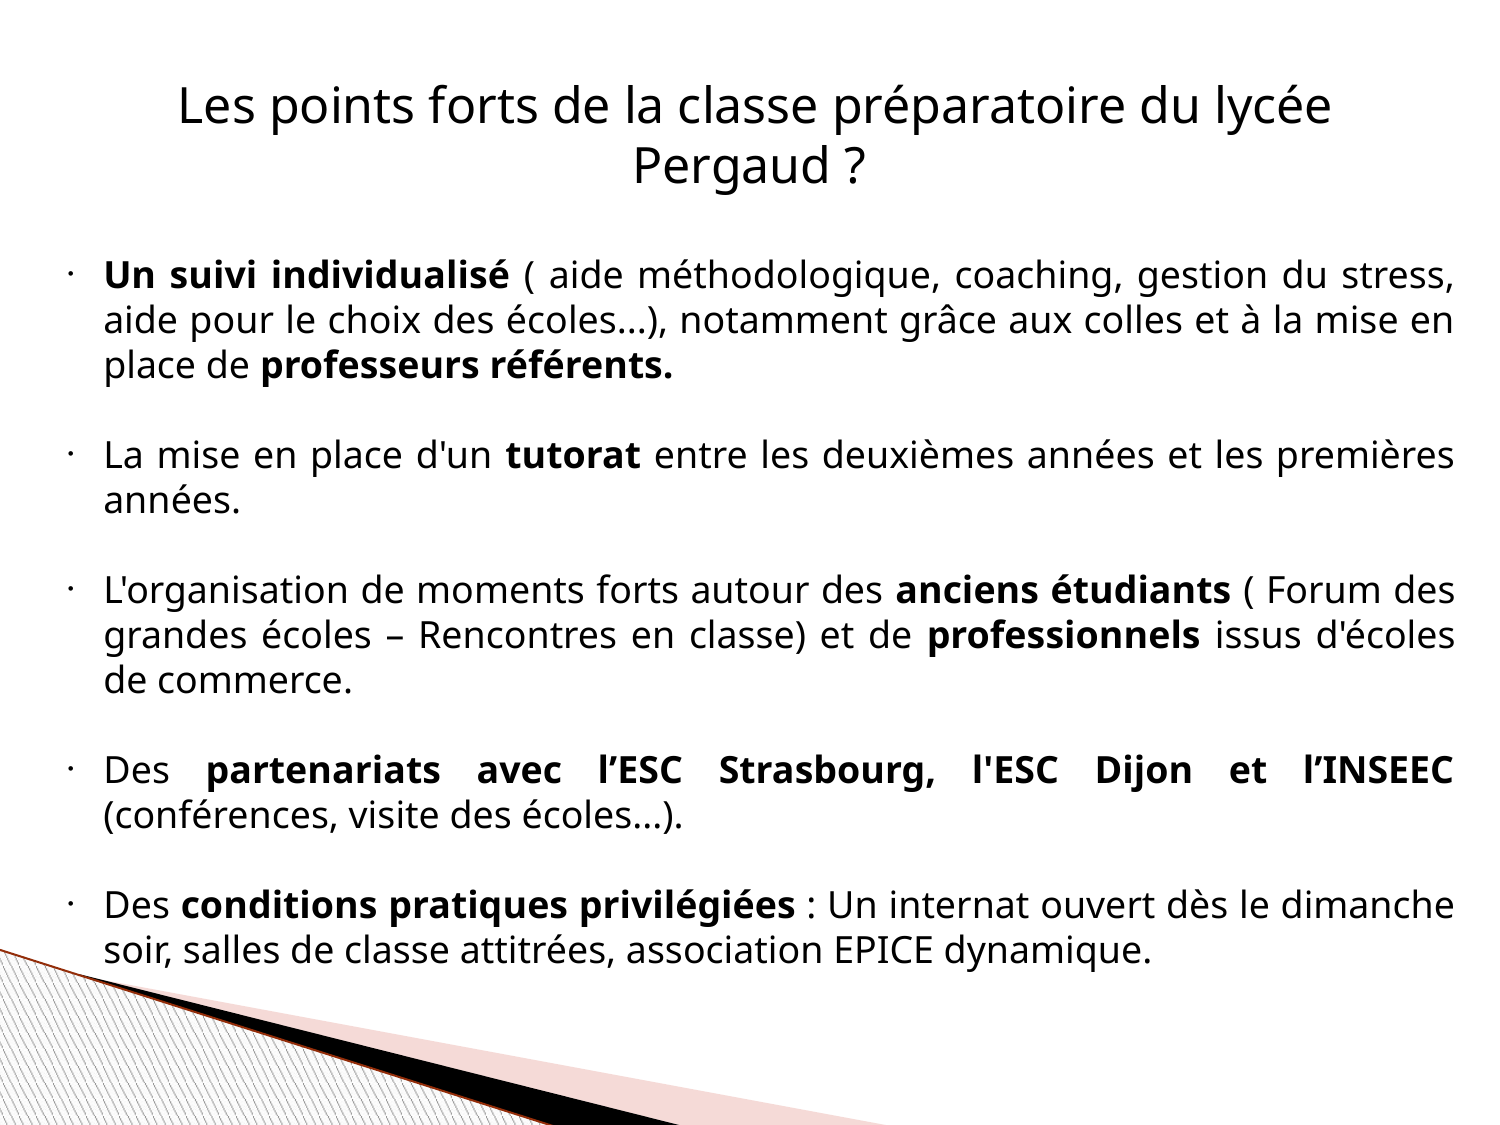

Les points forts de la classe préparatoire du lycée Pergaud ?
Un suivi individualisé ( aide méthodologique, coaching, gestion du stress, aide pour le choix des écoles...), notamment grâce aux colles et à la mise en place de professeurs référents.
La mise en place d'un tutorat entre les deuxièmes années et les premières années.
L'organisation de moments forts autour des anciens étudiants ( Forum des grandes écoles – Rencontres en classe) et de professionnels issus d'écoles de commerce.
Des partenariats avec l’ESC Strasbourg, l'ESC Dijon et l’INSEEC (conférences, visite des écoles...).
Des conditions pratiques privilégiées : Un internat ouvert dès le dimanche soir, salles de classe attitrées, association EPICE dynamique.